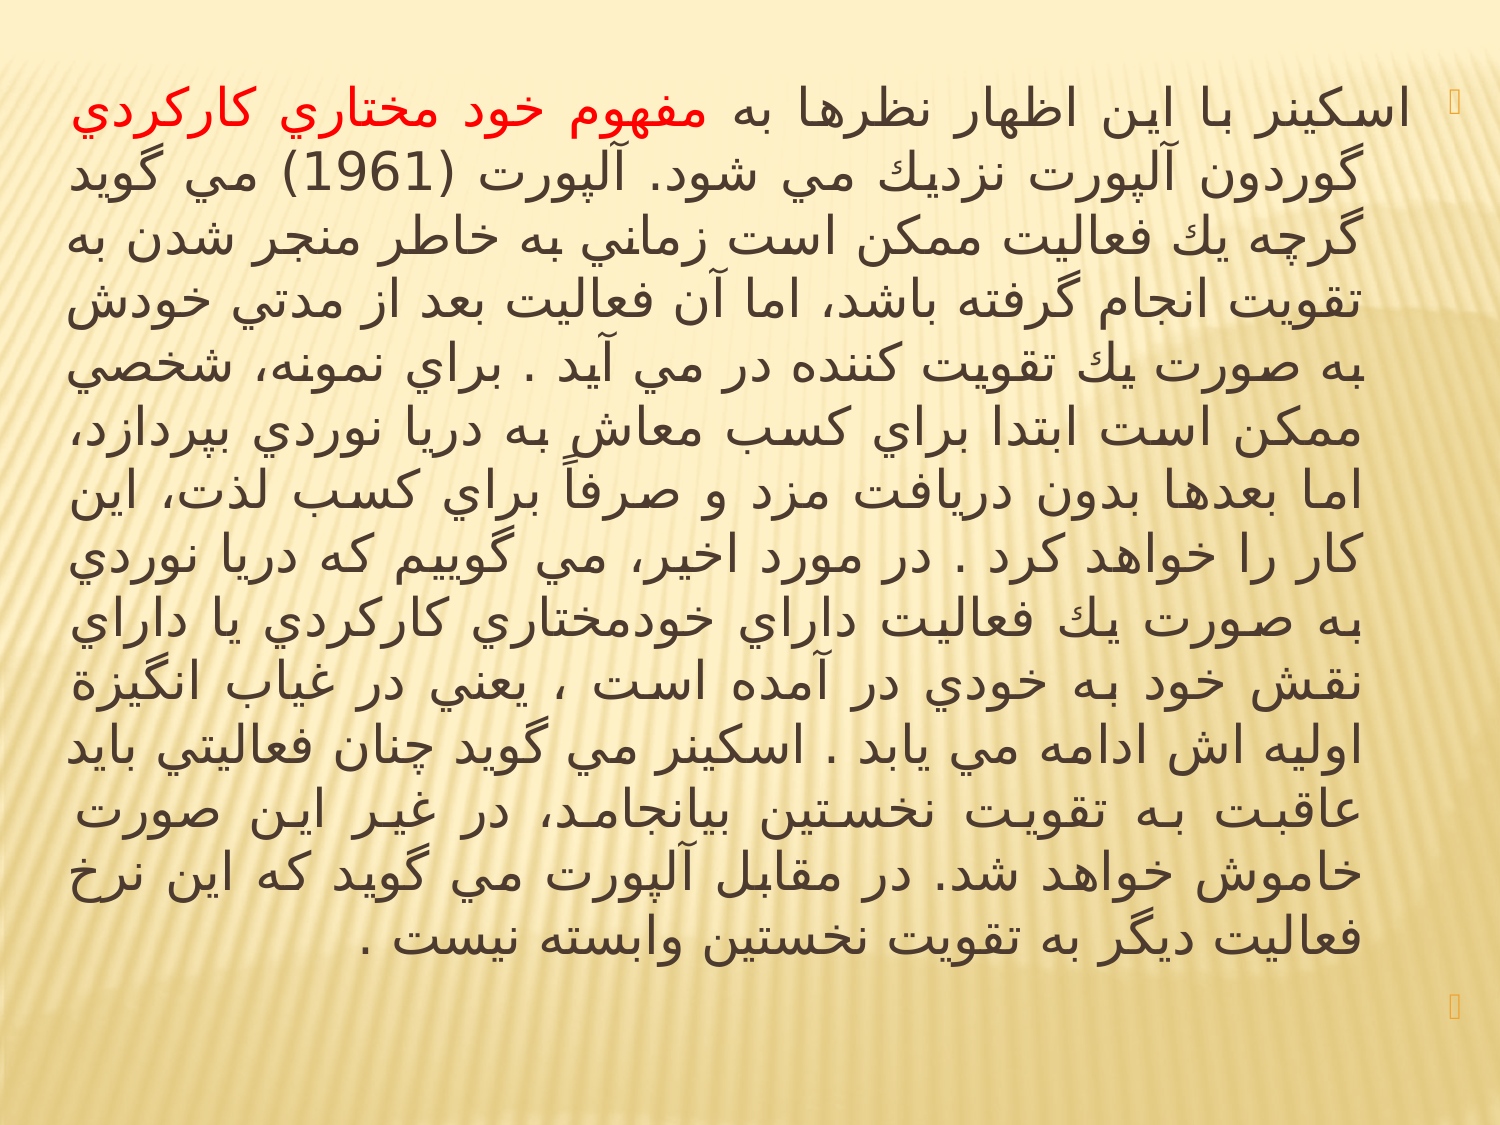

# اسكينر با اين اظهار نظرها به مفهوم خود مختاري كاركردي گوردون آلپورت نزديك مي شود. آلپورت (1961) مي گويد گرچه يك فعاليت ممكن است زماني به خاطر منجر شدن به تقويت انجام گرفته باشد، اما آن فعاليت بعد از مدتي خودش به صورت يك تقويت كننده در مي آيد . براي نمونه، شخصي ممكن است ابتدا براي كسب معاش به دريا نوردي بپردازد، اما بعدها بدون دريافت مزد و صرفاً براي كسب لذت، اين كار را خواهد كرد . در مورد اخير، مي گوييم كه دريا نوردي به صورت يك فعاليت داراي خودمختاري كاركردي يا داراي نقش خود به خودي در آمده است ، يعني در غياب انگيزة اوليه اش ادامه مي يابد . اسكينر مي گويد چنان فعاليتي بايد عاقبت به تقويت نخستين بيانجامد، در غير اين صورت خاموش خواهد شد. در مقابل آلپورت مي گويد كه اين نرخ فعاليت ديگر به تقويت نخستين وابسته نيست .